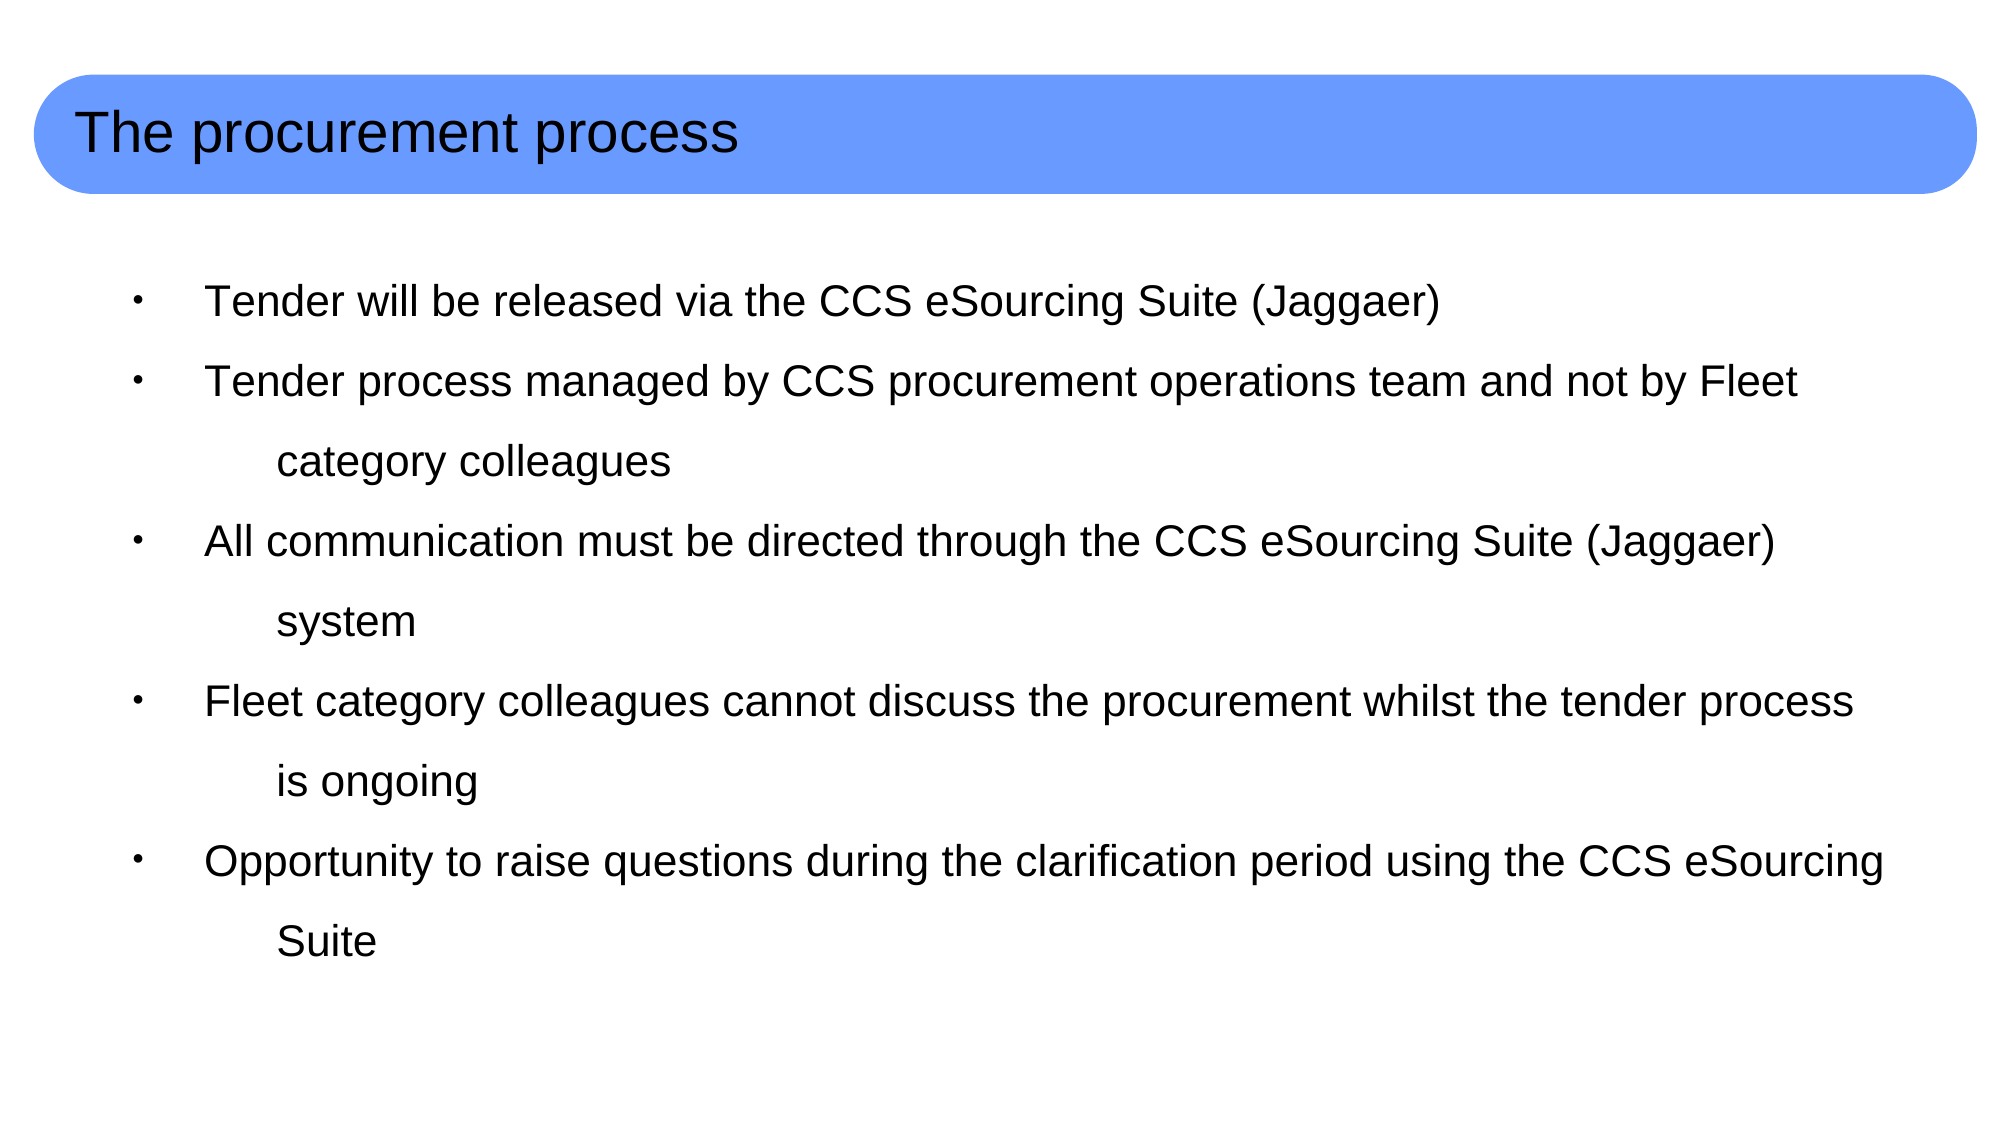

The procurement process
# Tender will be released via the CCS eSourcing Suite (Jaggaer)
Tender process managed by CCS procurement operations team and not by Fleet category colleagues
All communication must be directed through the CCS eSourcing Suite (Jaggaer) system
Fleet category colleagues cannot discuss the procurement whilst the tender process is ongoing
Opportunity to raise questions during the clarification period using the CCS eSourcing Suite